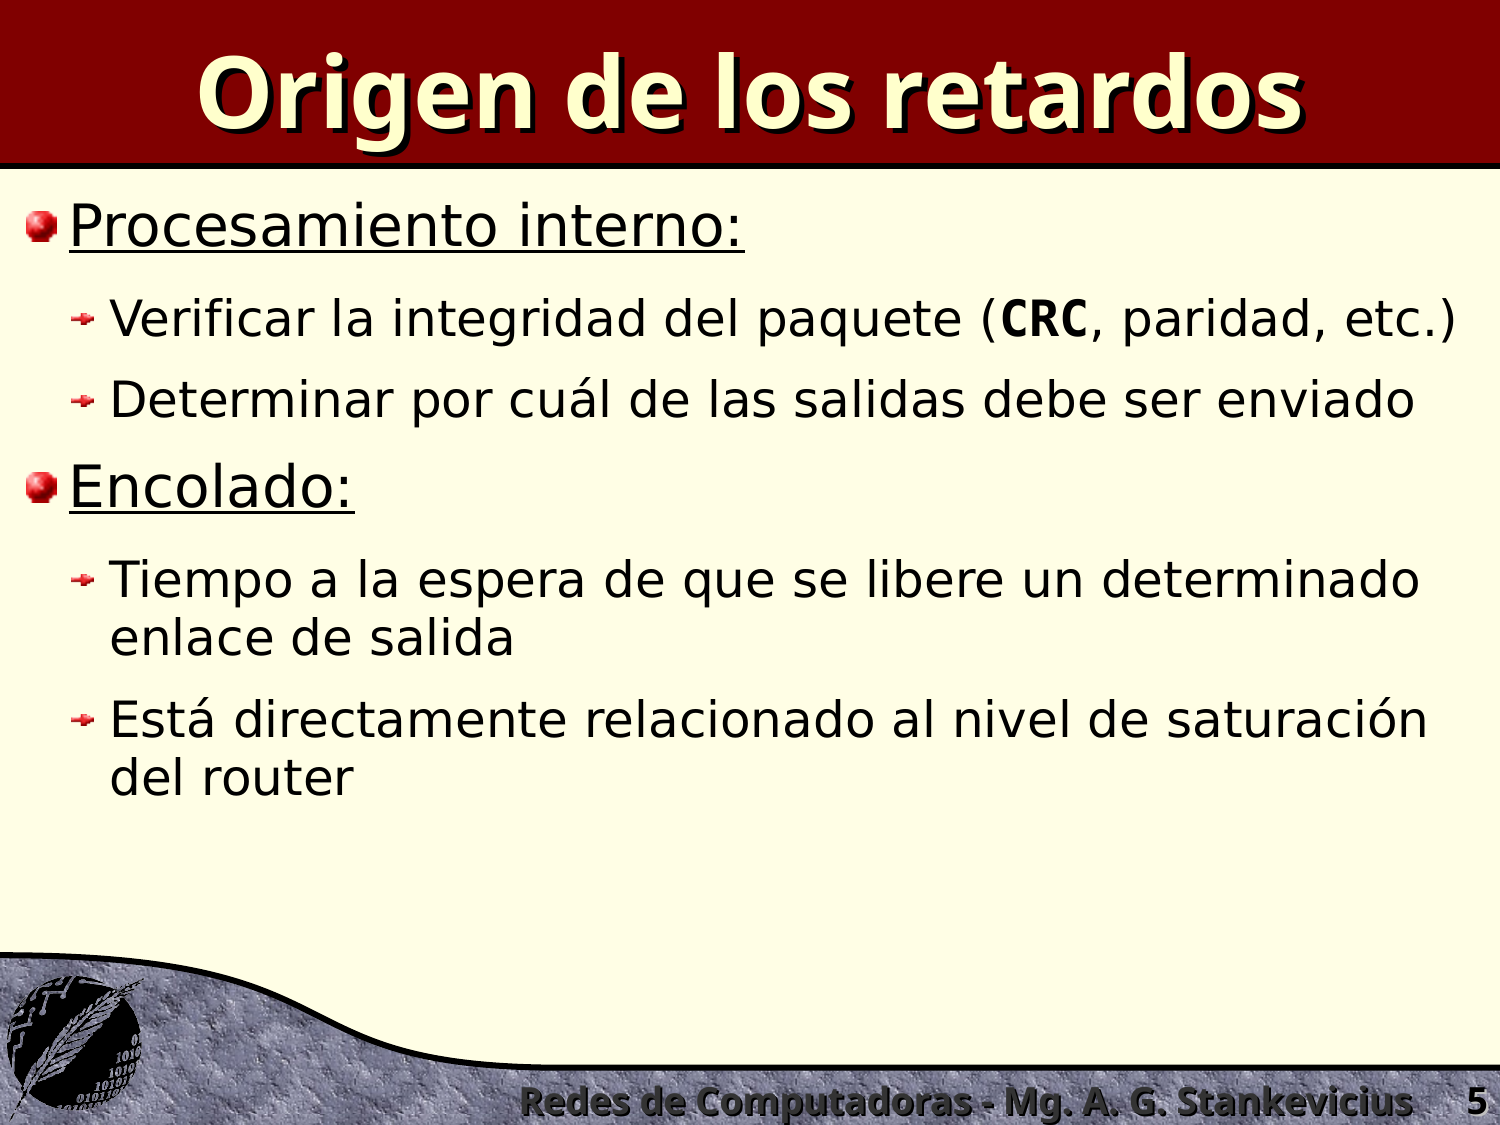

# Origen de los retardos
Procesamiento interno:
Verificar la integridad del paquete (CRC, paridad, etc.)
Determinar por cuál de las salidas debe ser enviado
Encolado:
Tiempo a la espera de que se libere un determinado enlace de salida
Está directamente relacionado al nivel de saturación del router
5